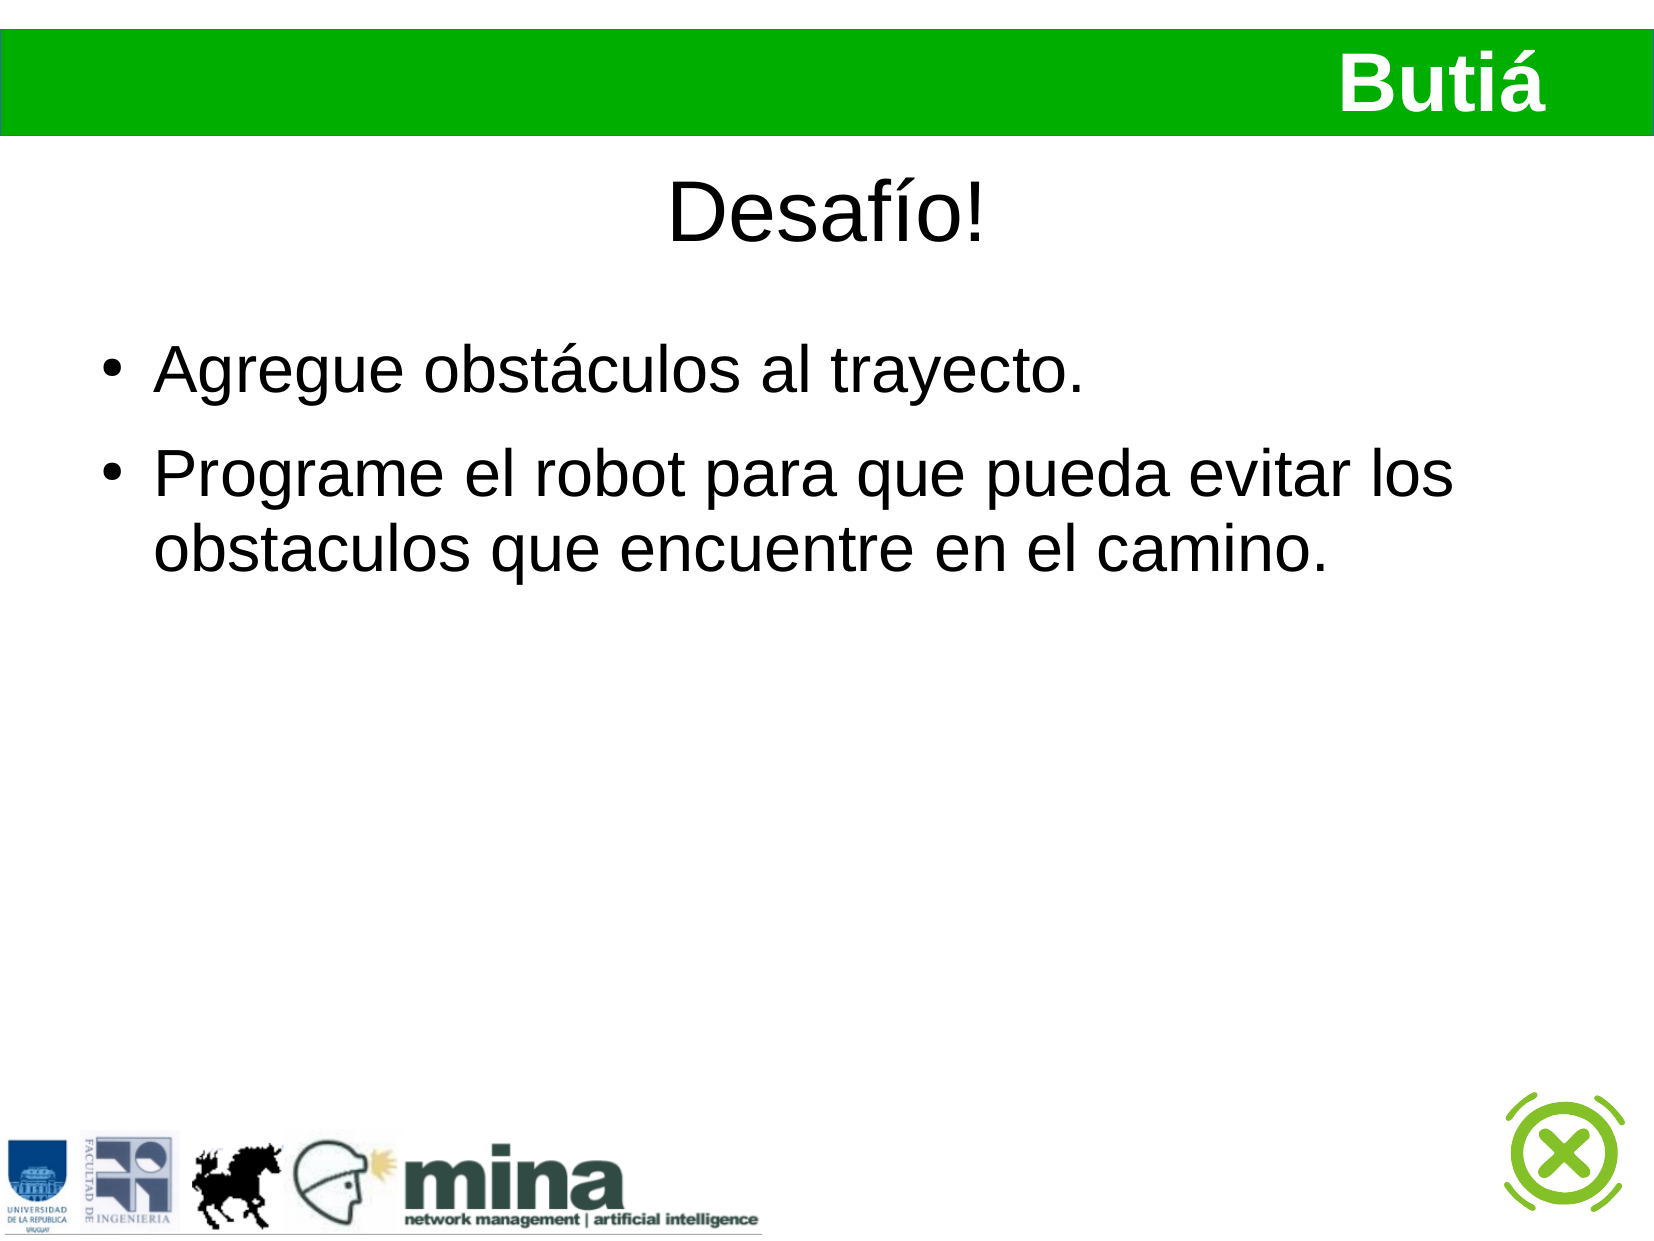

# Desafío!
Agregue obstáculos al trayecto.
Programe el robot para que pueda evitar los obstaculos que encuentre en el camino.